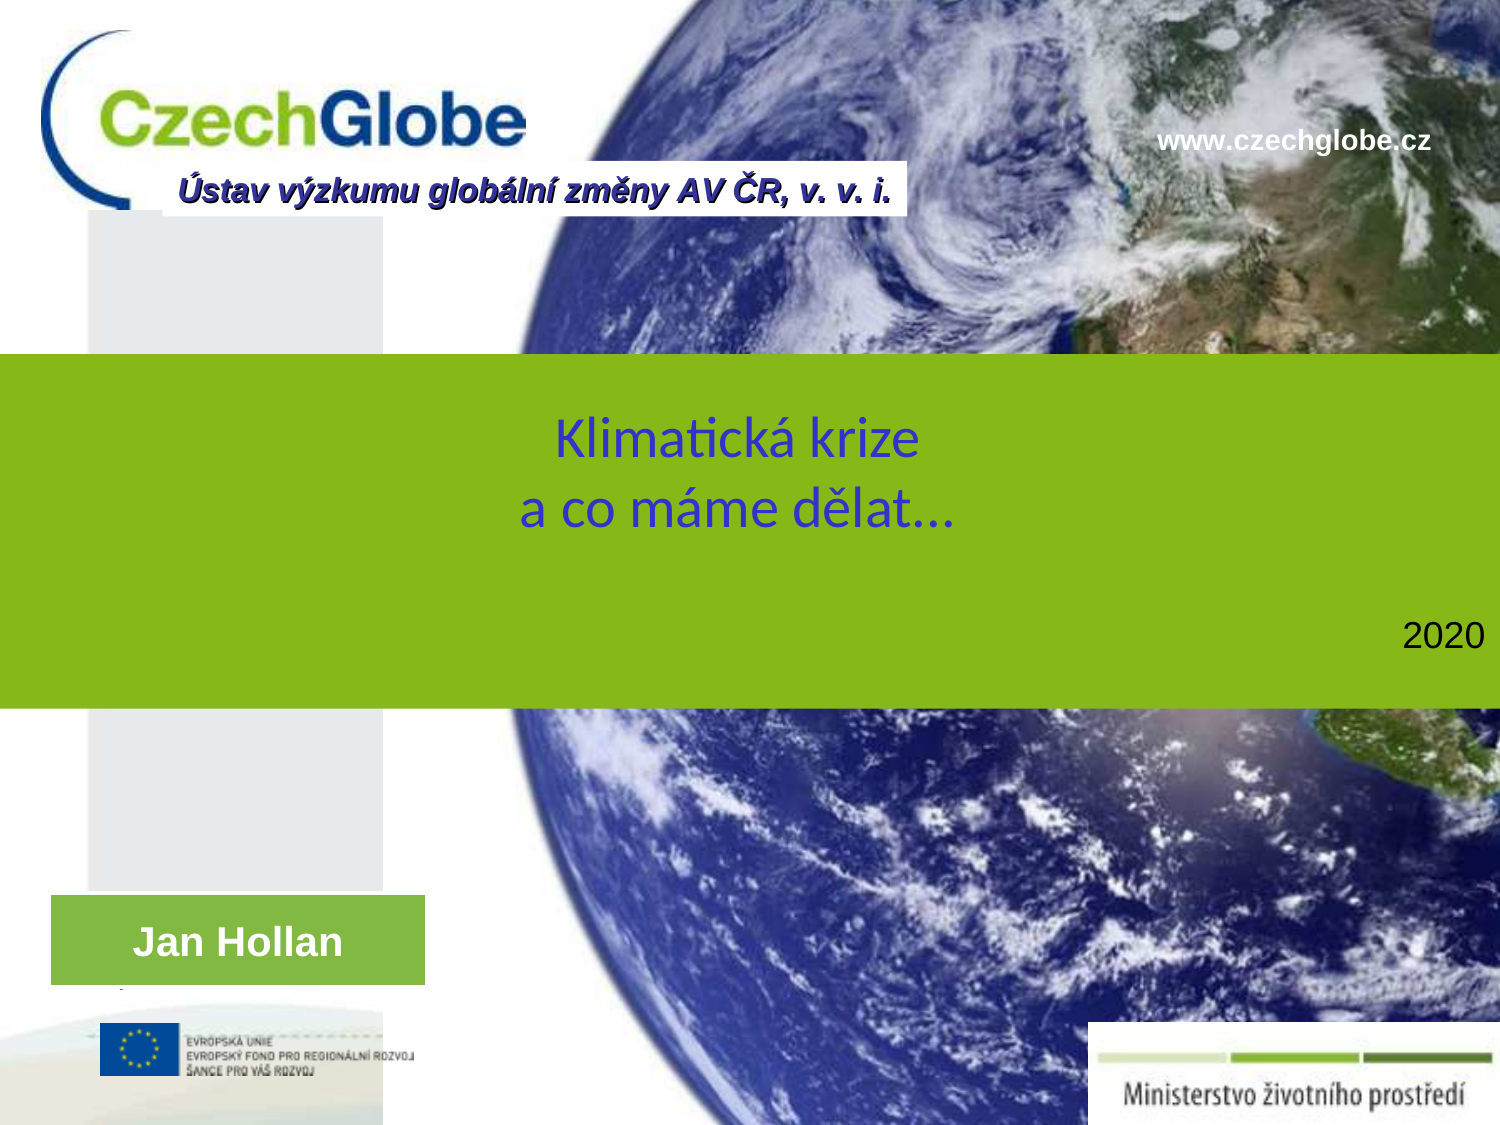

www.czechglobe.cz
Ústav výzkumu globální změny AV ČR, v. v. i.
# Klimatická krize a co máme dělat...
 2020
Jan Hollan